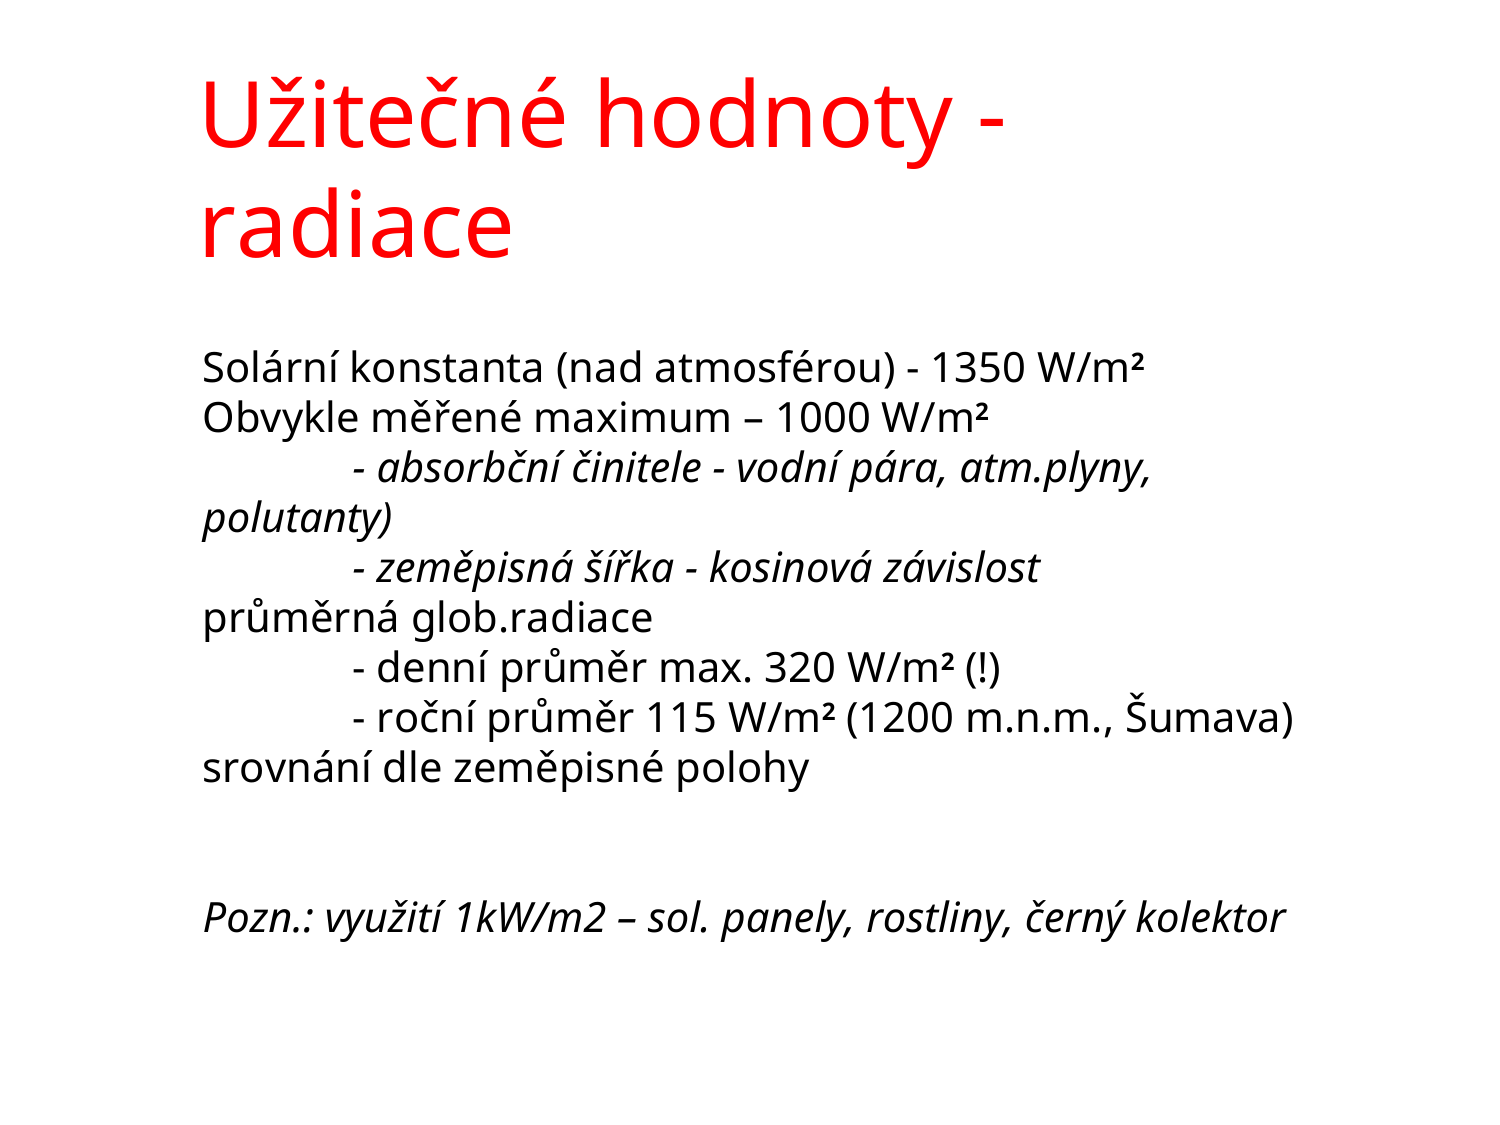

Užitečné hodnoty - radiace
Solární konstanta (nad atmosférou) - 1350 W/m2
Obvykle měřené maximum – 1000 W/m2
	- absorbční činitele - vodní pára, atm.plyny, polutanty)
	- zeměpisná šířka - kosinová závislost
průměrná glob.radiace
	- denní průměr max. 320 W/m2 (!)
	- roční průměr 115 W/m2 (1200 m.n.m., Šumava)
srovnání dle zeměpisné polohy
Pozn.: využití 1kW/m2 – sol. panely, rostliny, černý kolektor